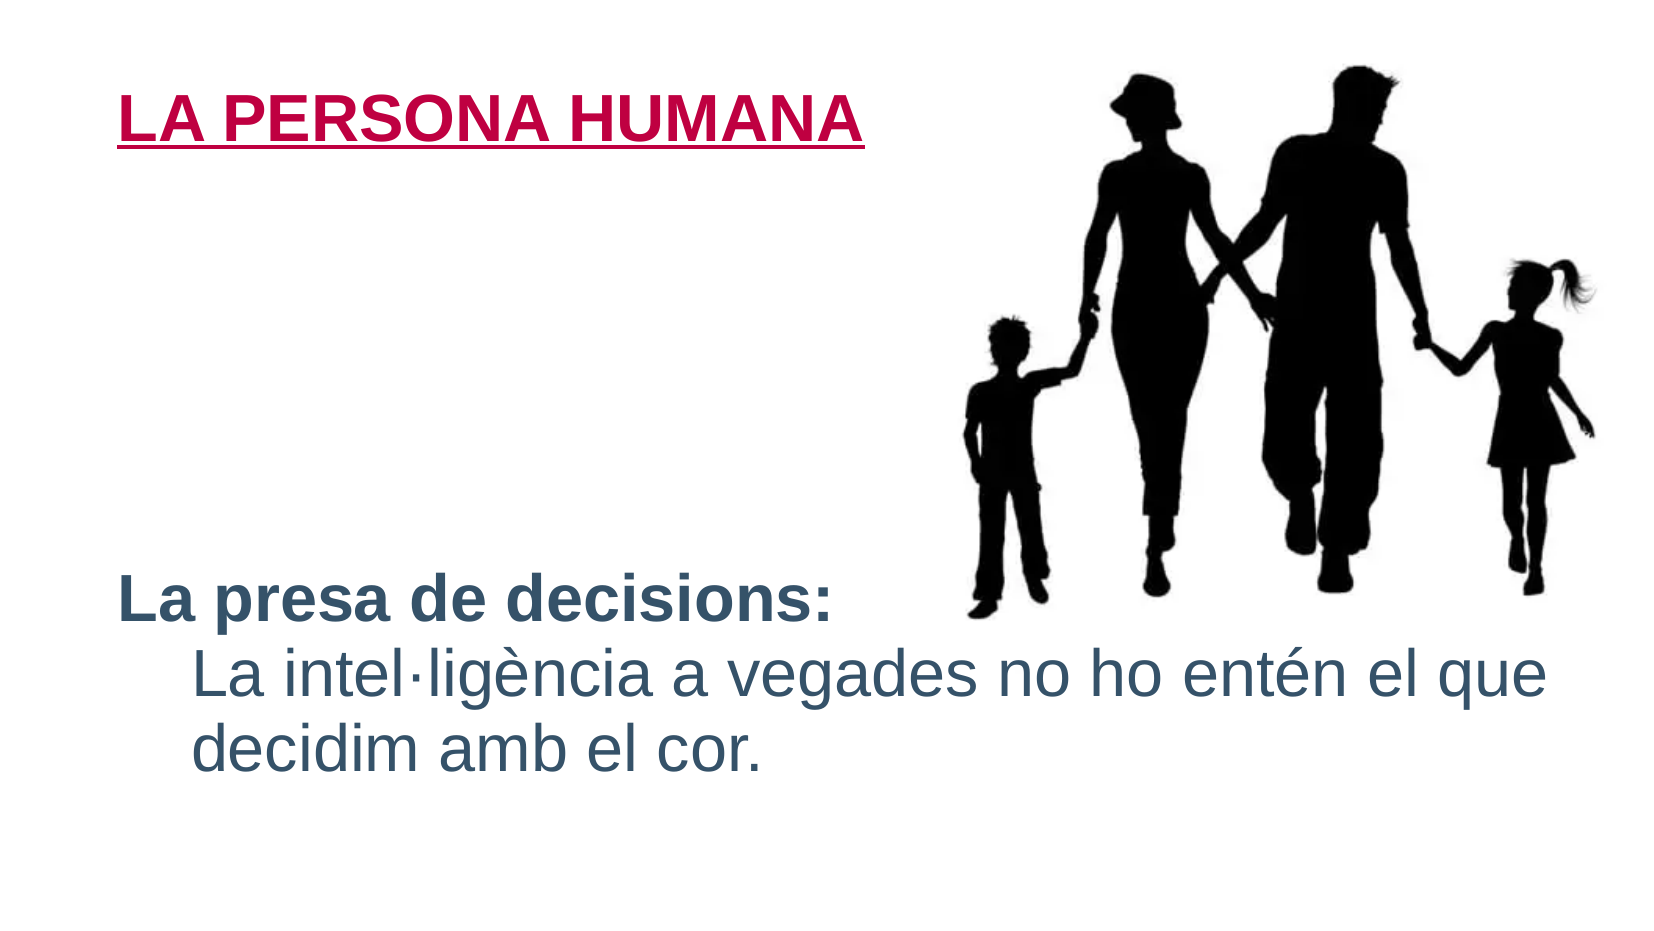

LA PERSONA HUMANA
La presa de decisions:
	La intel·ligència a vegades no ho entén el que 	decidim amb el cor.